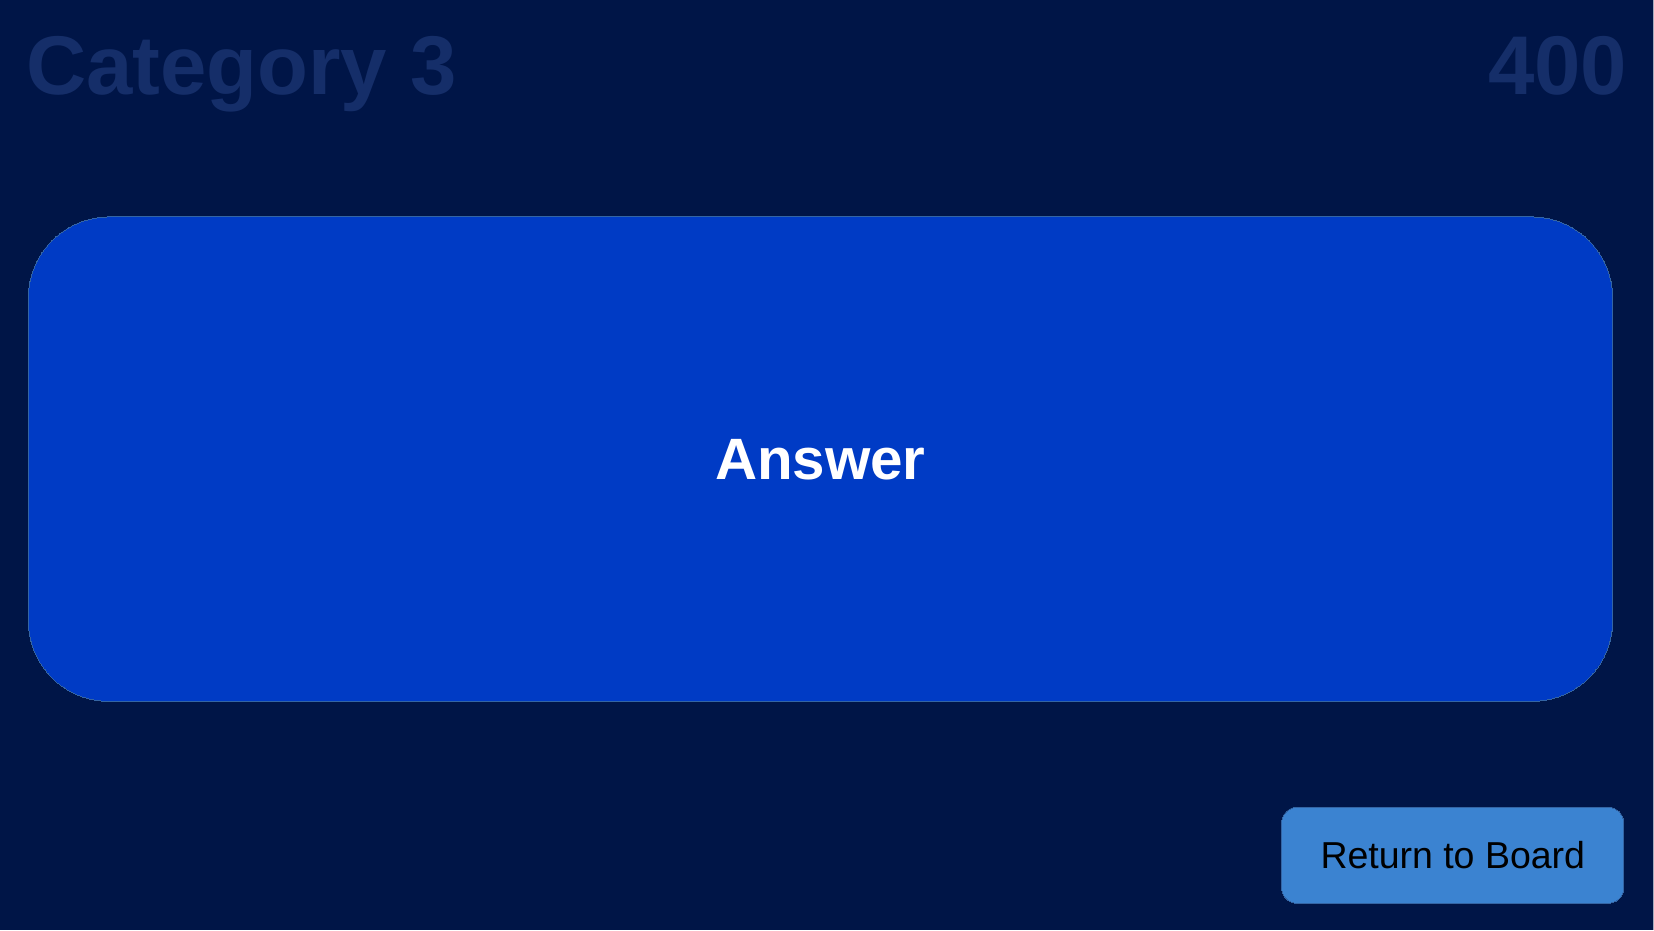

Category 3
400
Answer
Return to Board